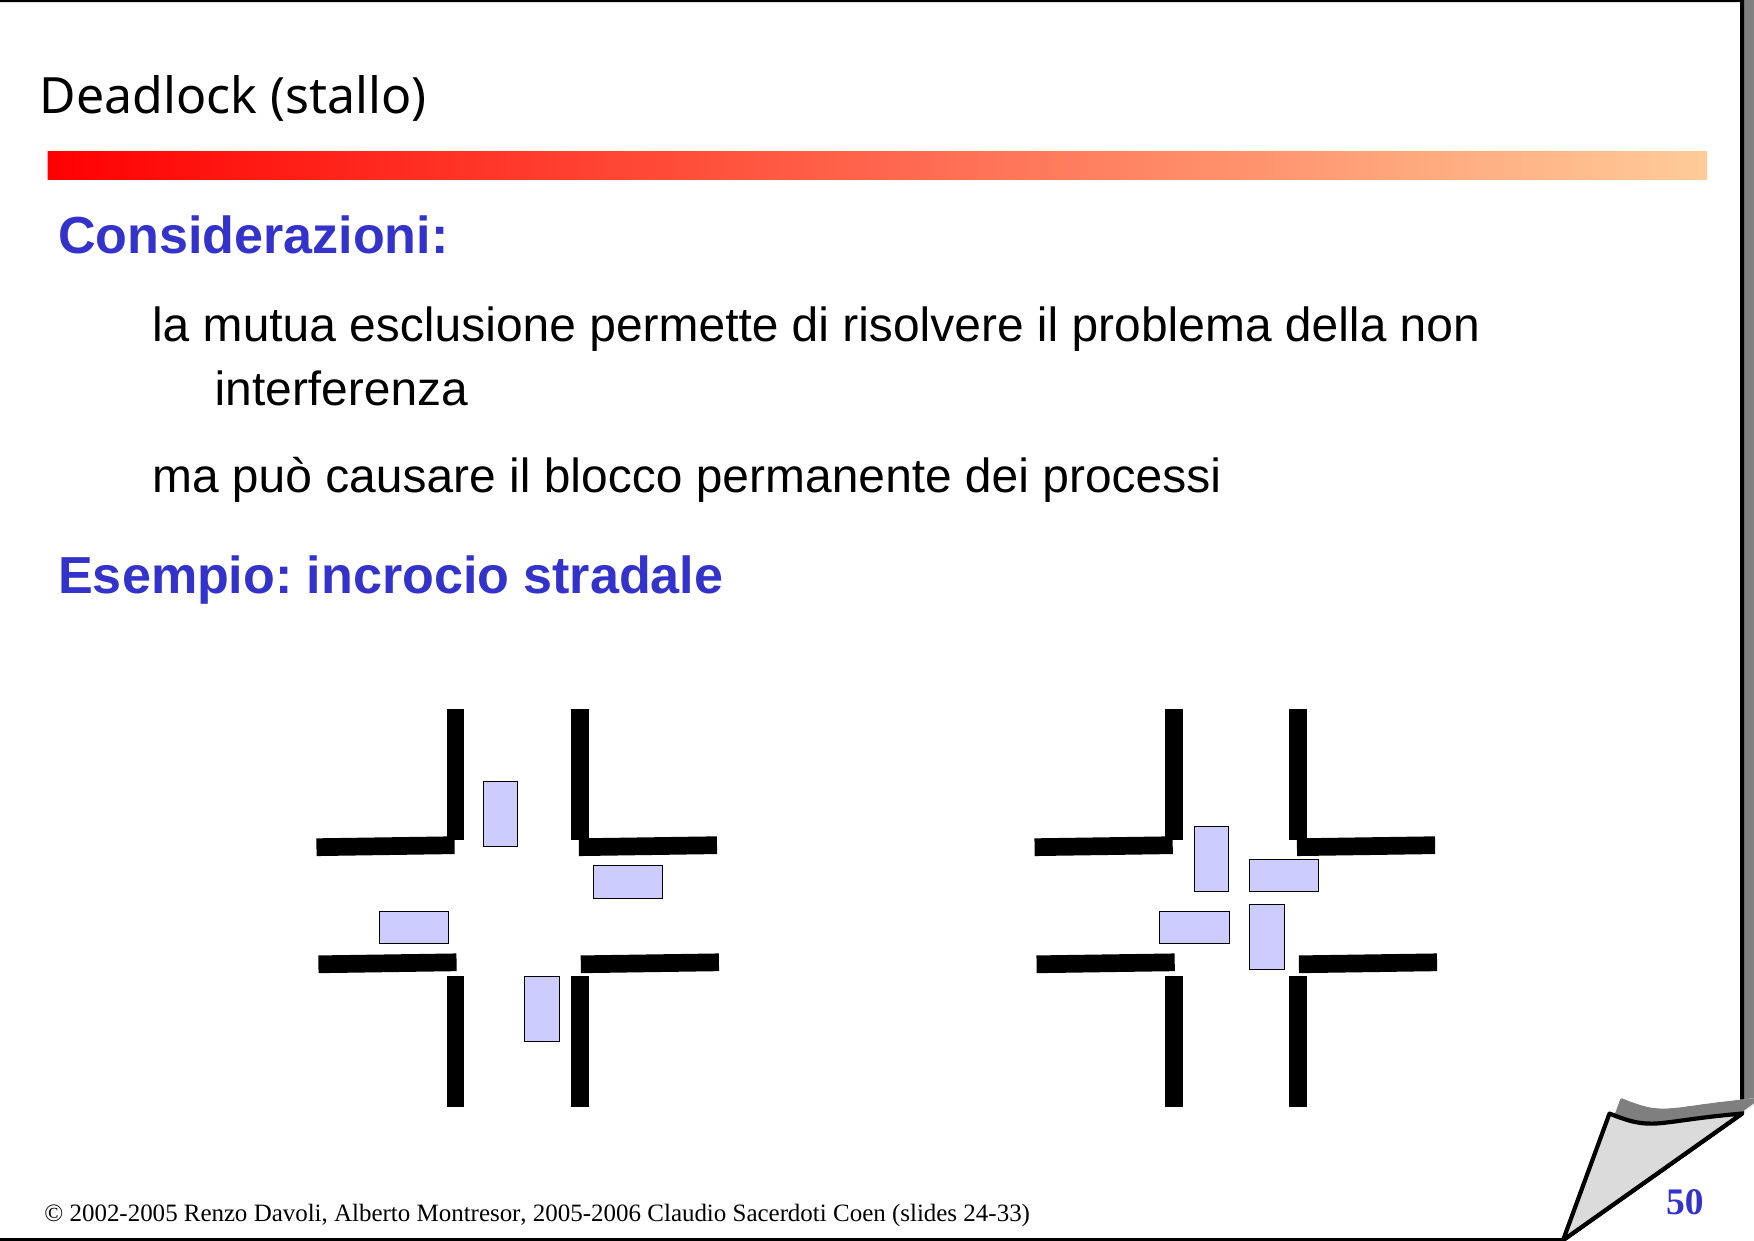

# Deadlock (stallo)
Considerazioni:
la mutua esclusione permette di risolvere il problema della non interferenza
ma può causare il blocco permanente dei processi
Esempio: incrocio stradale